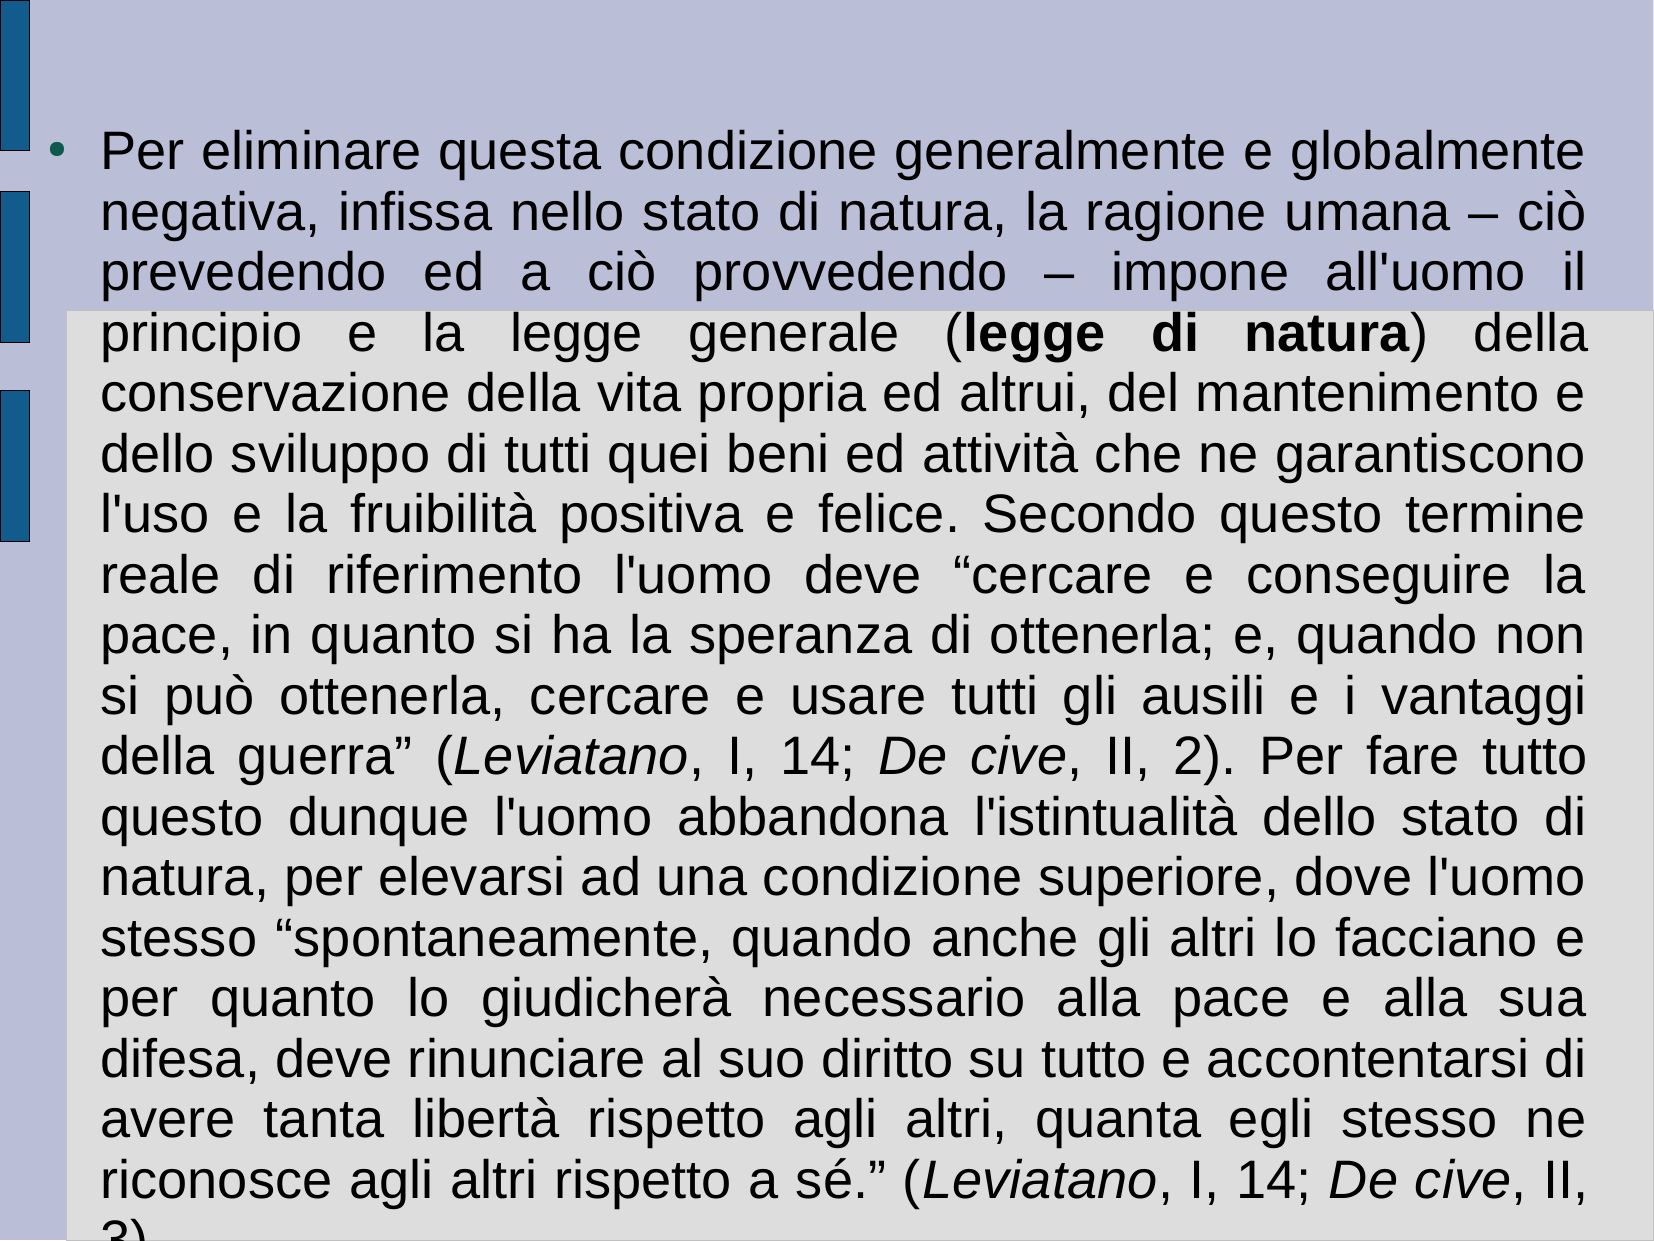

#
Per eliminare questa condizione generalmente e globalmente negativa, infissa nello stato di natura, la ragione umana – ciò prevedendo ed a ciò provvedendo – impone all'uomo il principio e la legge generale (legge di natura) della conservazione della vita propria ed altrui, del mantenimento e dello sviluppo di tutti quei beni ed attività che ne garantiscono l'uso e la fruibilità positiva e felice. Secondo questo termine reale di riferimento l'uomo deve “cercare e conseguire la pace, in quanto si ha la speranza di ottenerla; e, quando non si può ottenerla, cercare e usare tutti gli ausili e i vantaggi della guerra” (Leviatano, I, 14; De cive, II, 2). Per fare tutto questo dunque l'uomo abbandona l'istintualità dello stato di natura, per elevarsi ad una condizione superiore, dove l'uomo stesso “spontaneamente, quando anche gli altri lo facciano e per quanto lo giudicherà necessario alla pace e alla sua difesa, deve rinunciare al suo diritto su tutto e accontentarsi di avere tanta libertà rispetto agli altri, quanta egli stesso ne riconosce agli altri rispetto a sé.” (Leviatano, I, 14; De cive, II, 3)